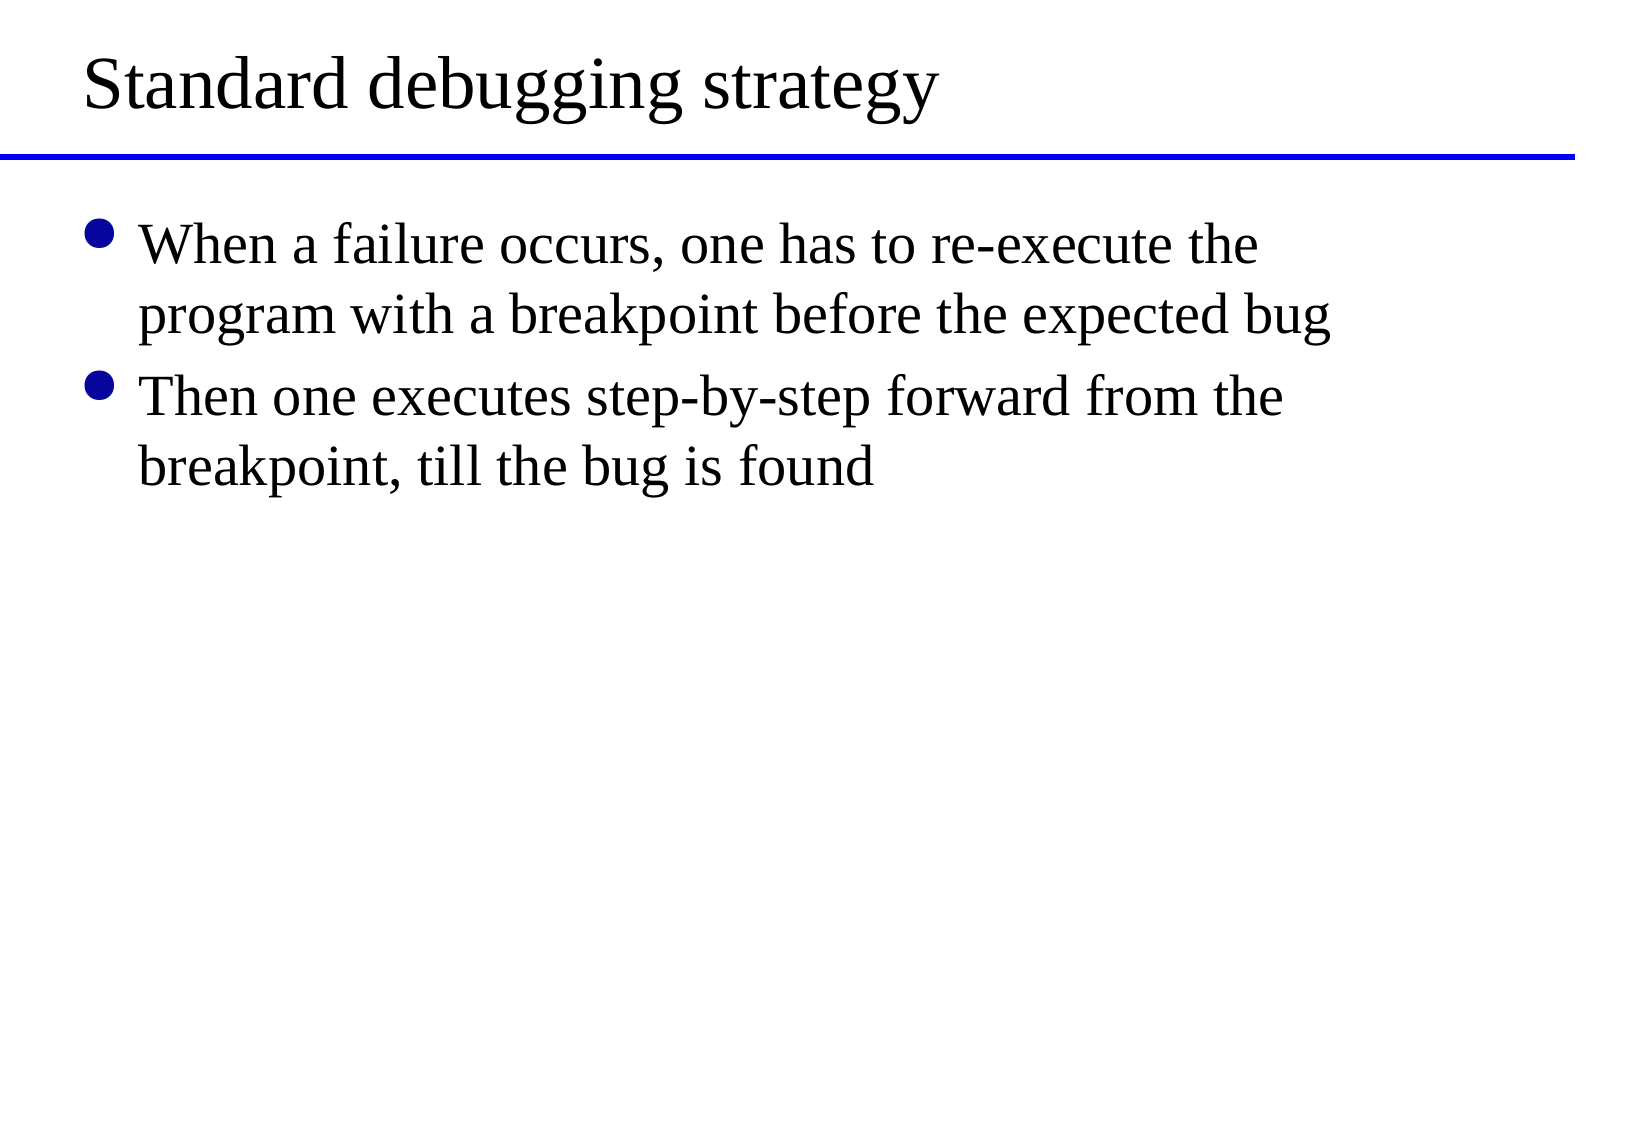

# Standard debugging strategy
When a failure occurs, one has to re-execute the program with a breakpoint before the expected bug
Then one executes step-by-step forward from the breakpoint, till the bug is found